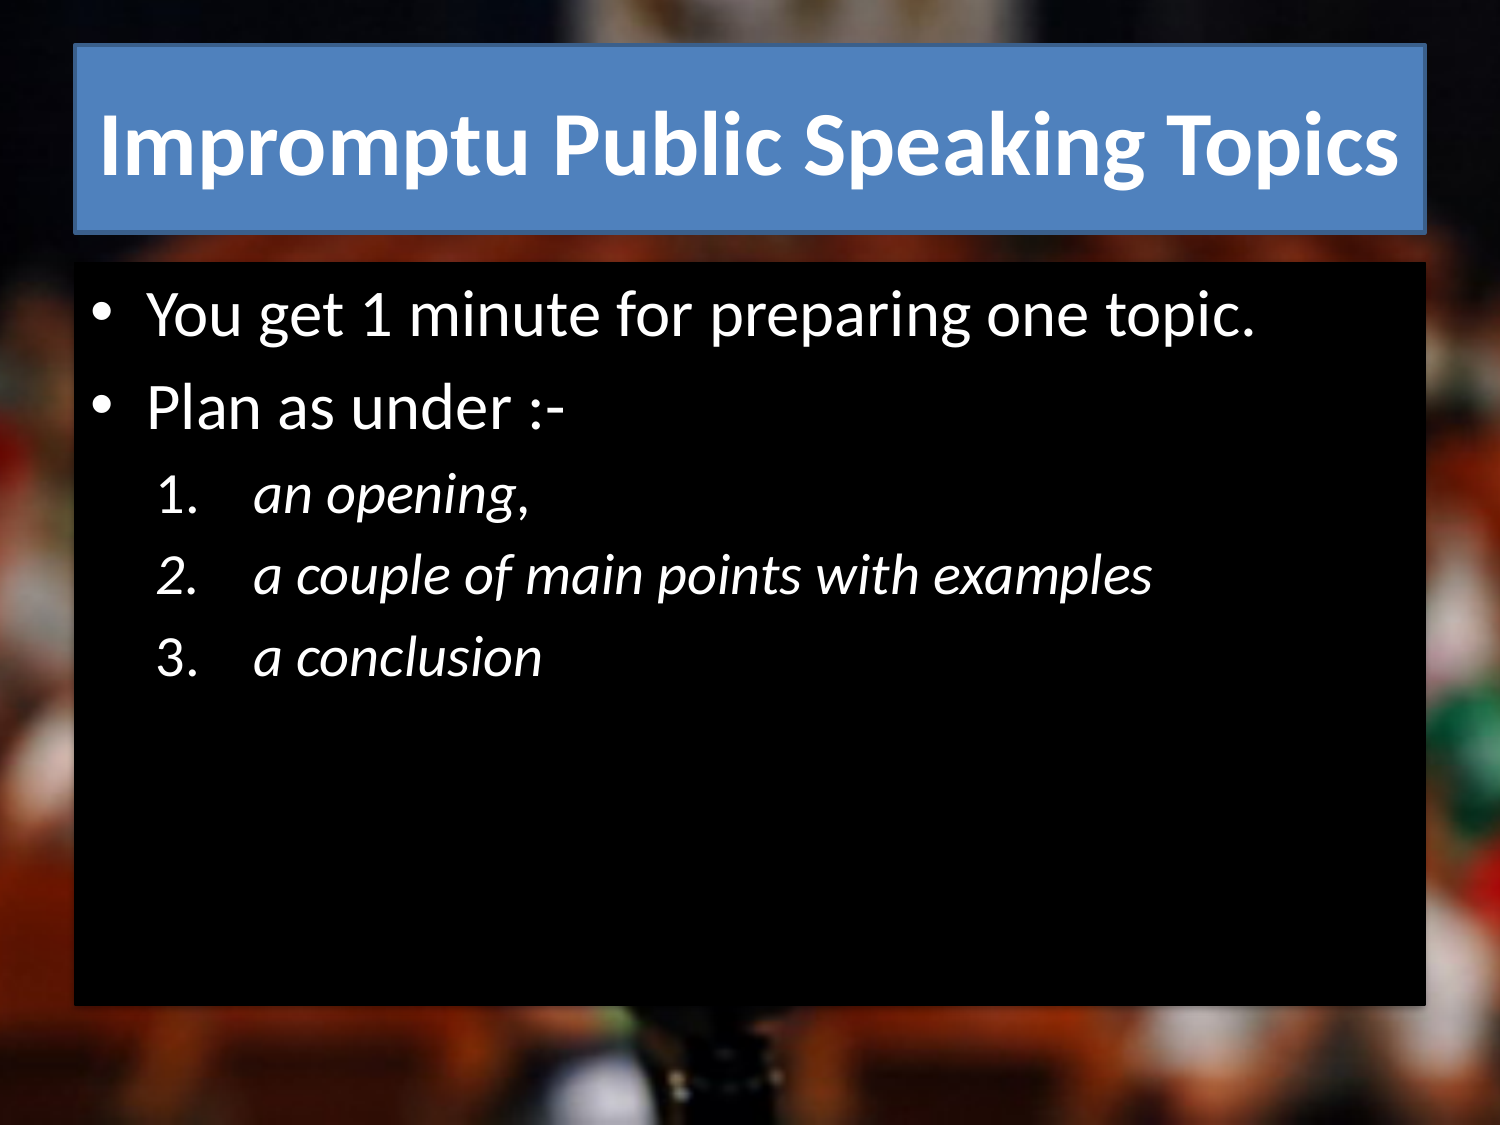

# Impromptu Public Speaking Topics
You get 1 minute for preparing one topic.
Plan as under :-
 an opening,
 a couple of main points with examples
 a conclusion